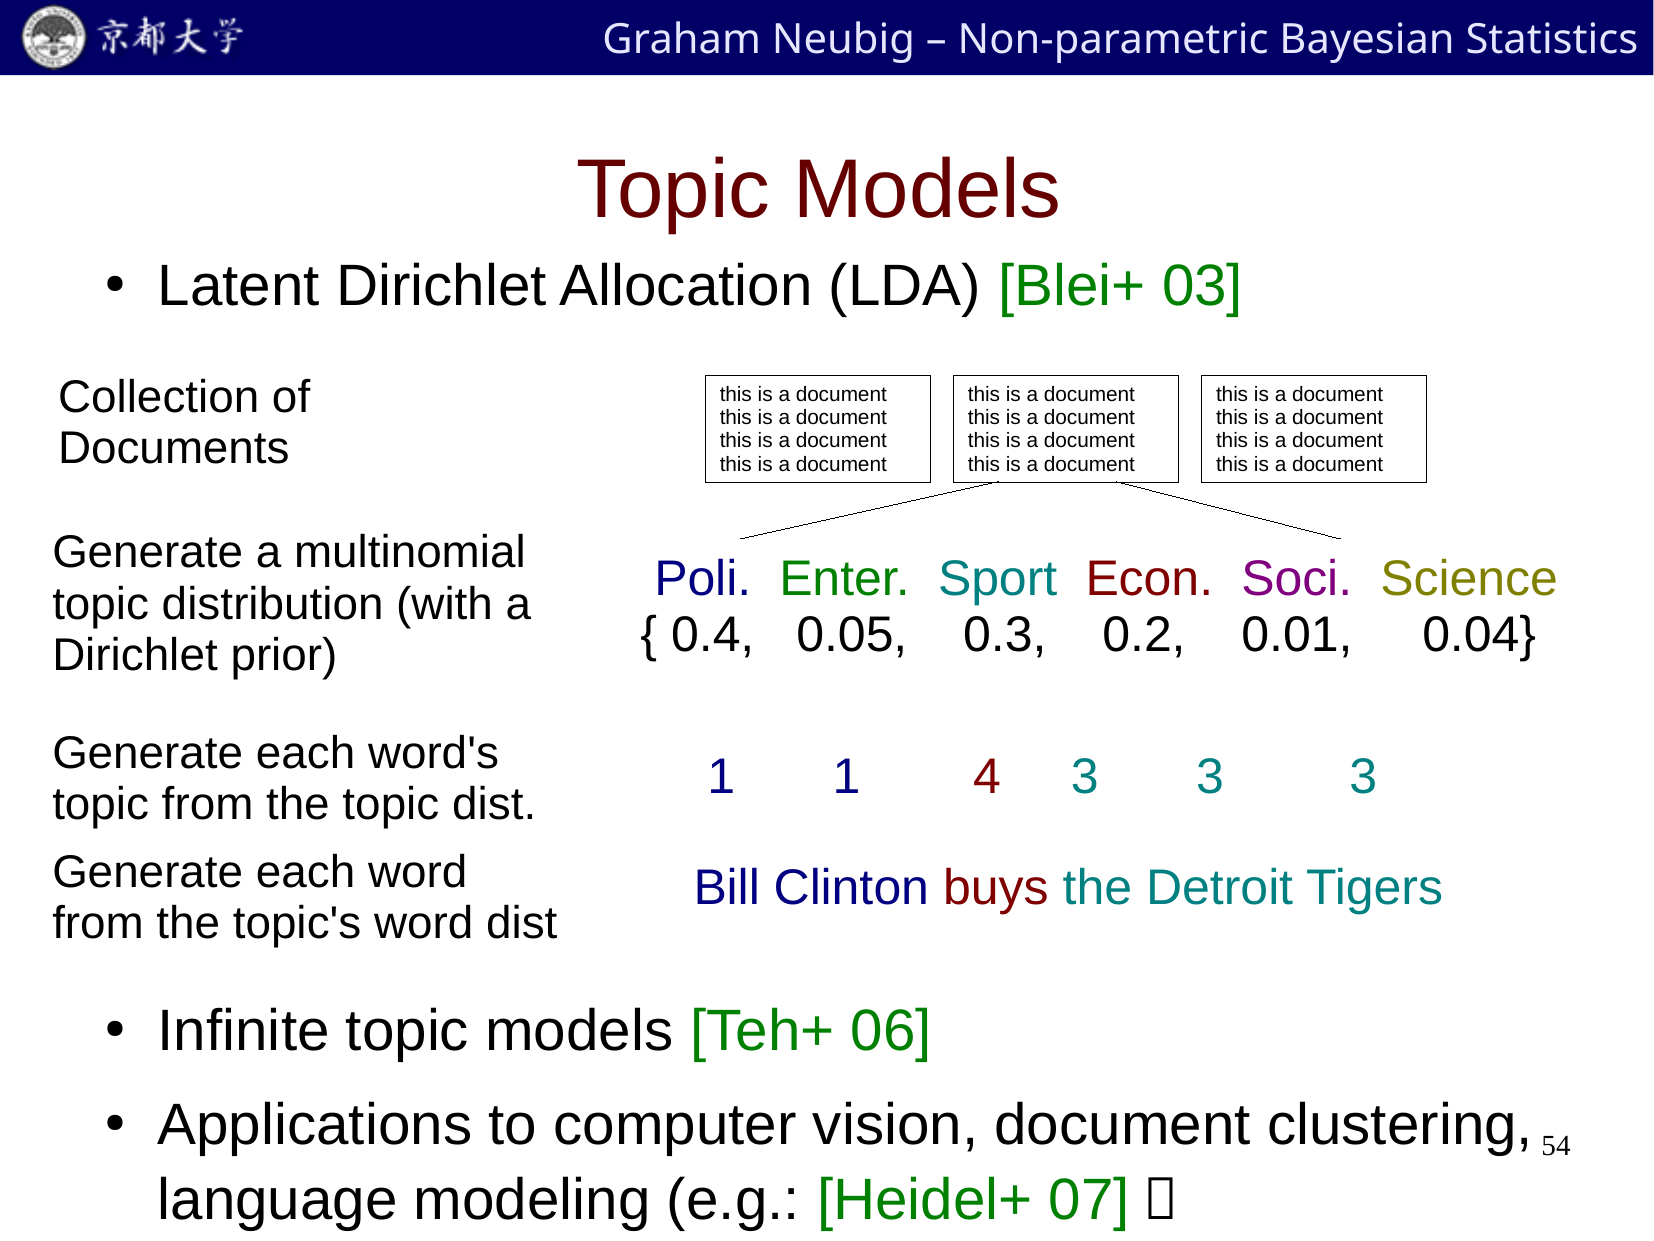

# Topic Models
Latent Dirichlet Allocation (LDA) [Blei+ 03]
Infinite topic models [Teh+ 06]
Applications to computer vision, document clustering, language modeling (e.g.: [Heidel+ 07]）
Collection of
Documents
this is a document this is a document this is a document this is a document
this is a document this is a document this is a document this is a document
this is a document this is a document this is a document this is a document
Generate a multinomial
topic distribution (with a
Dirichlet prior)
 Poli. Enter. Sport Econ. Soci. Science
{ 0.4, 0.05, 0.3, 0.2, 0.01, 0.04}
Generate each word's
topic from the topic dist.
 1 1 4 3 3 3
Bill Clinton buys the Detroit Tigers
Generate each word
from the topic's word dist
54